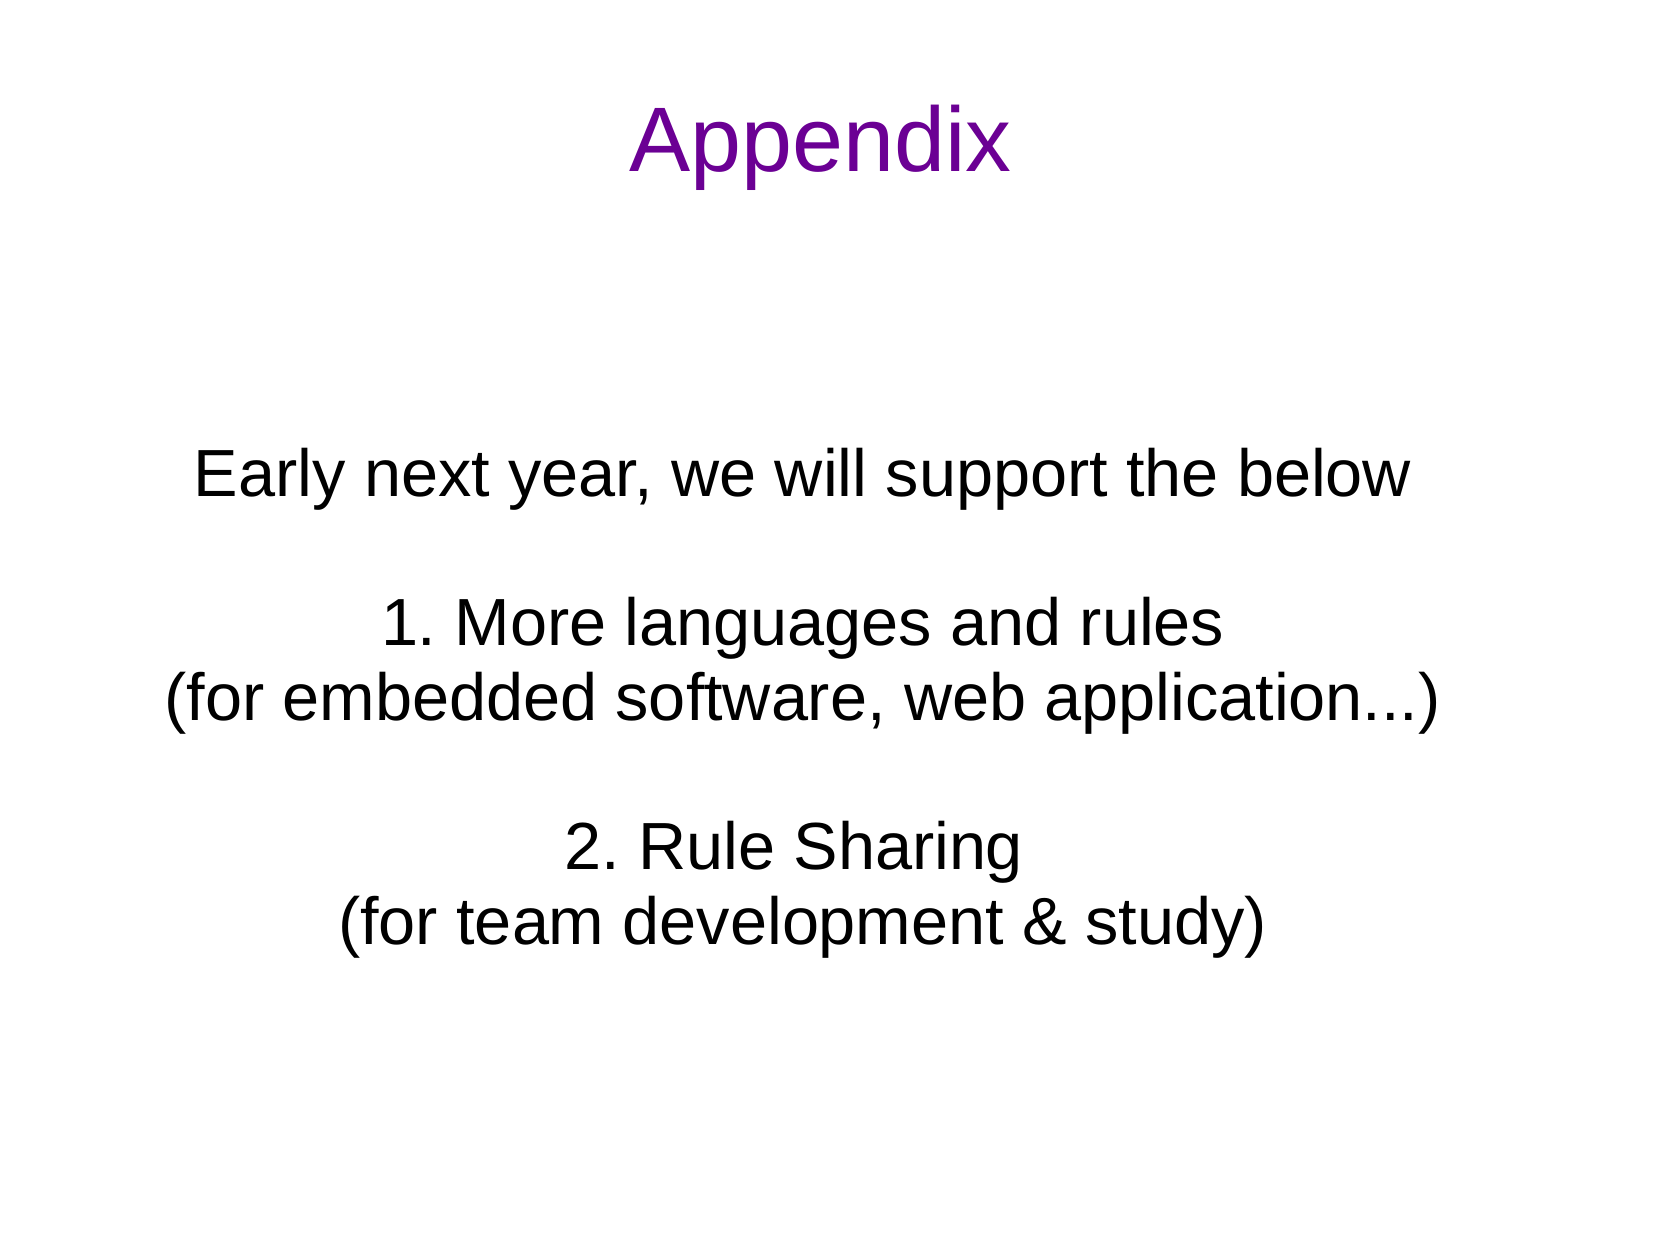

# Appendix
Early next year, we will support the below
1. More languages and rules
(for embedded software, web application...)
2. Rule Sharing
(for team development & study)